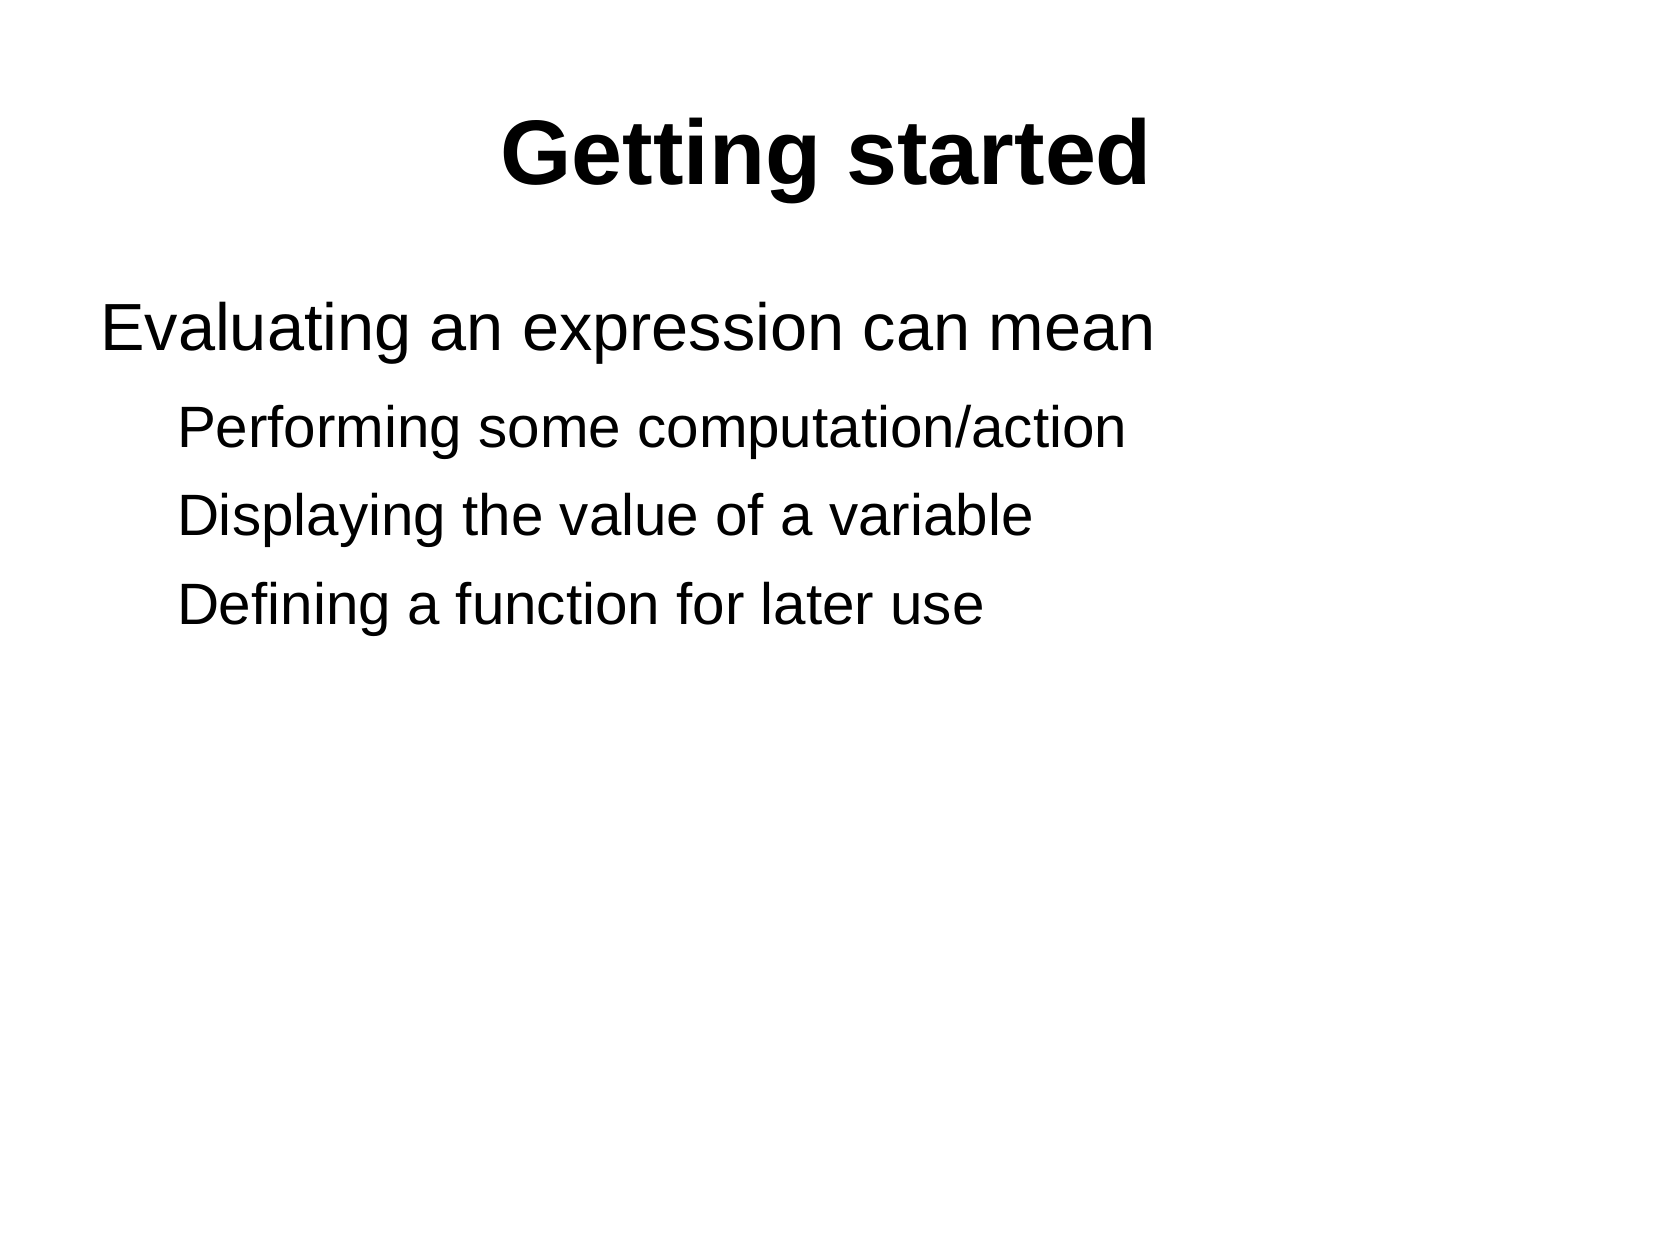

# Getting started
Evaluating an expression can mean
Performing some computation/action
Displaying the value of a variable
Defining a function for later use